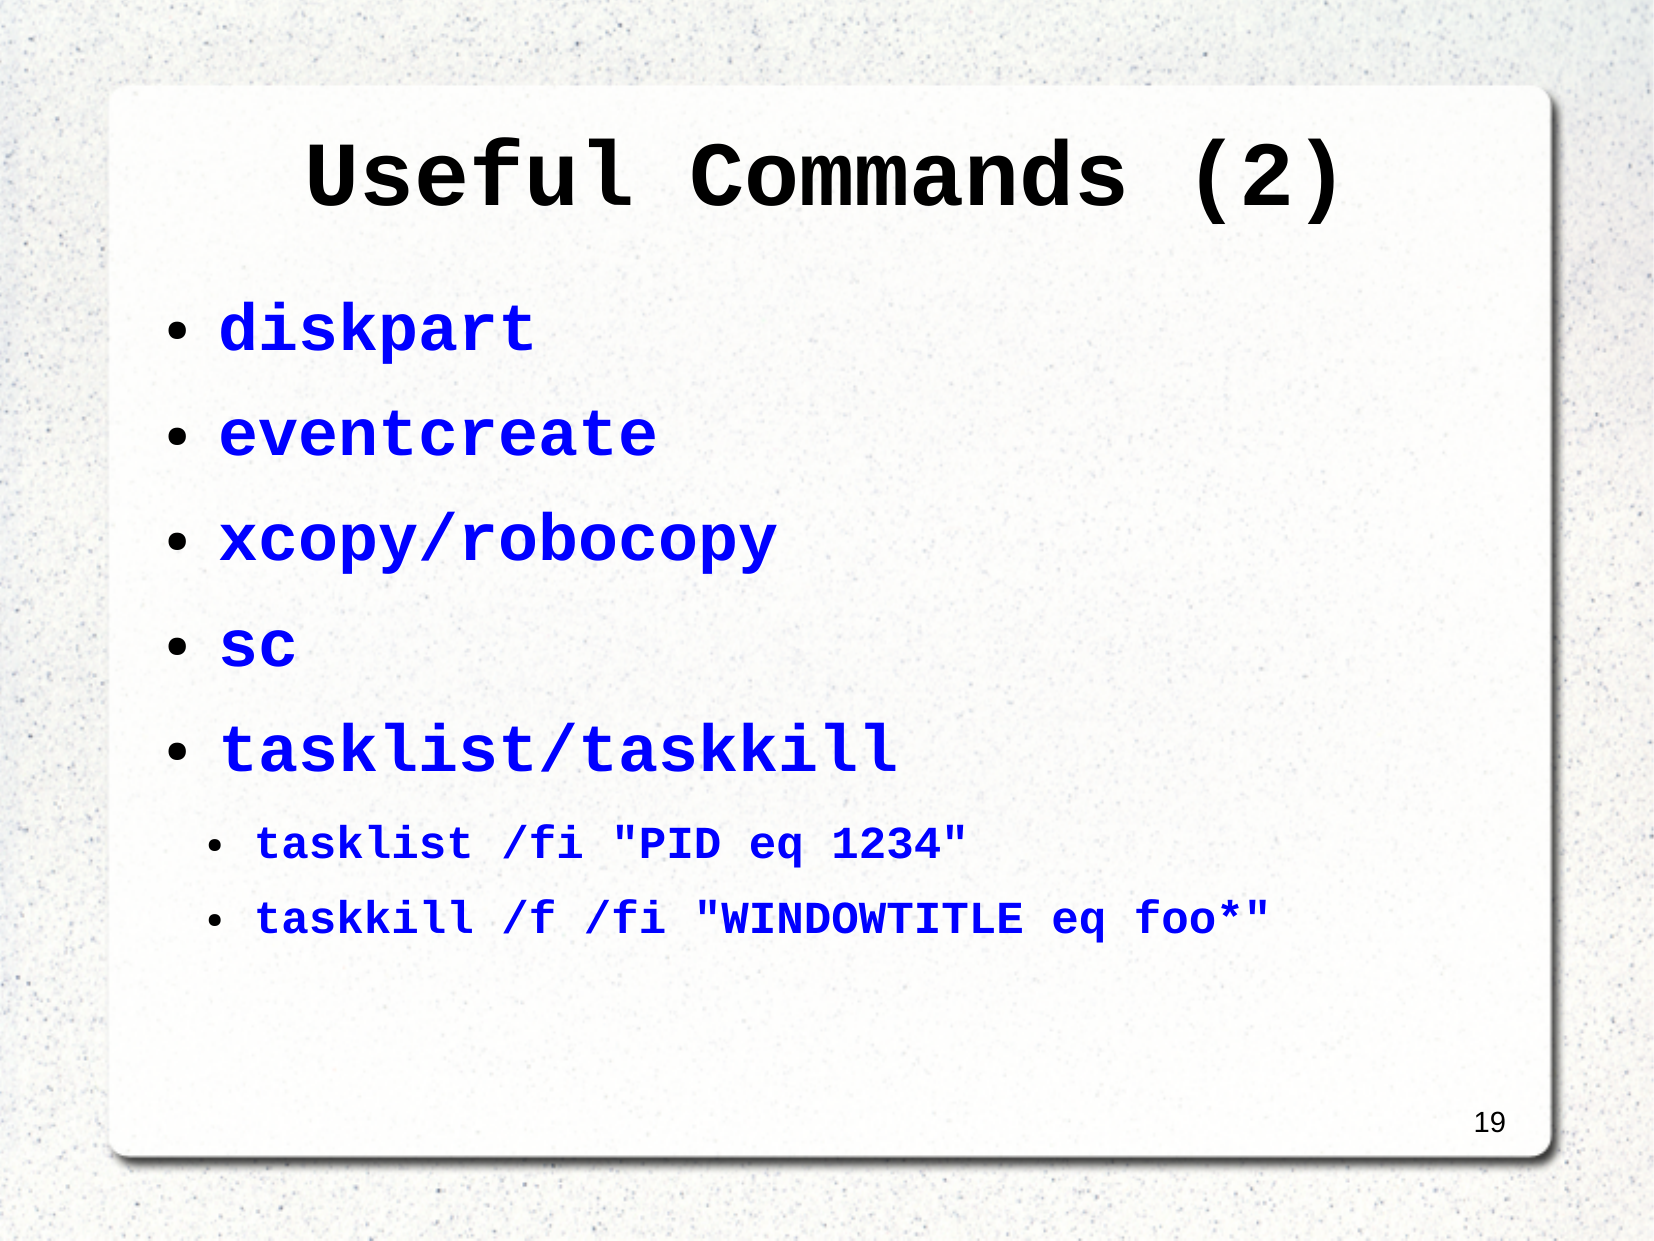

# Useful Commands (2)
diskpart
eventcreate
xcopy/robocopy
sc
tasklist/taskkill
tasklist /fi "PID eq 1234"
taskkill /f /fi "WINDOWTITLE eq foo*"
19